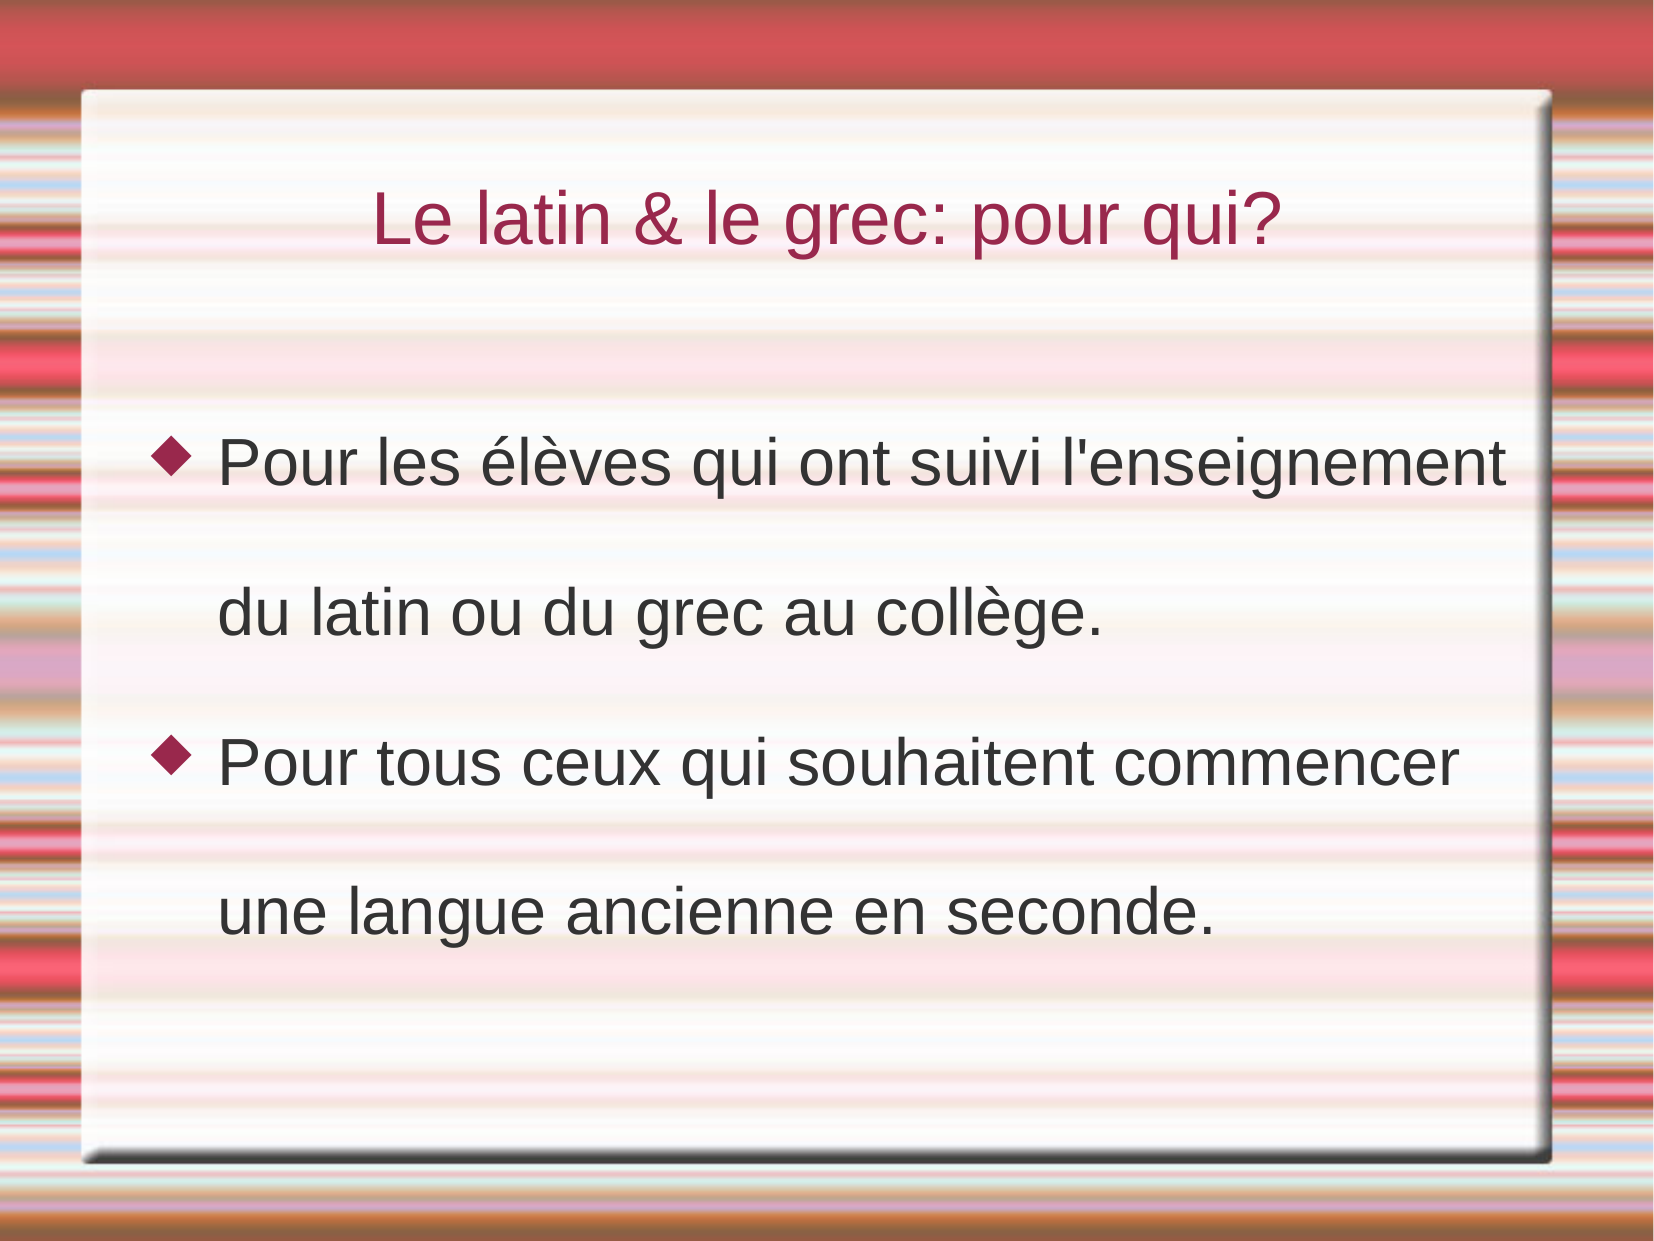

# Le latin & le grec: pour qui?
Pour les élèves qui ont suivi l'enseignement du latin ou du grec au collège.
Pour tous ceux qui souhaitent commencer une langue ancienne en seconde.